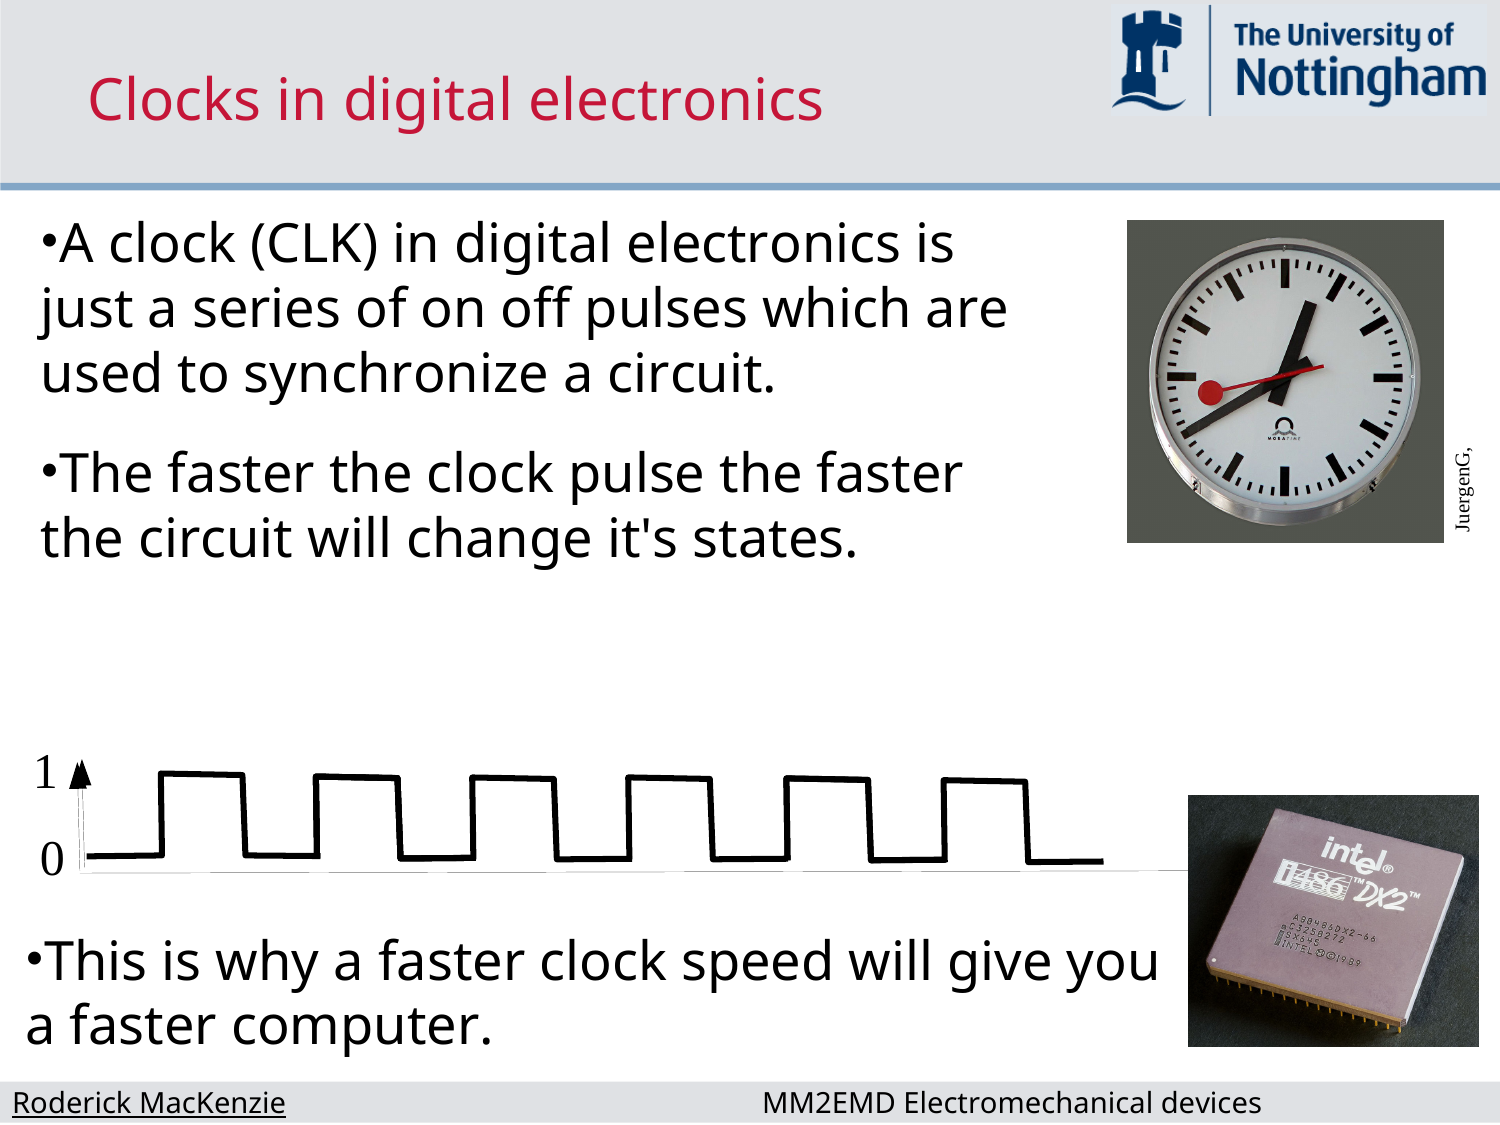

# Clocks in digital electronics
A clock (CLK) in digital electronics is just a series of on off pulses which are used to synchronize a circuit.
The faster the clock pulse the faster the circuit will change it's states.
JuergenG,
1
0
This is why a faster clock speed will give you a faster computer.